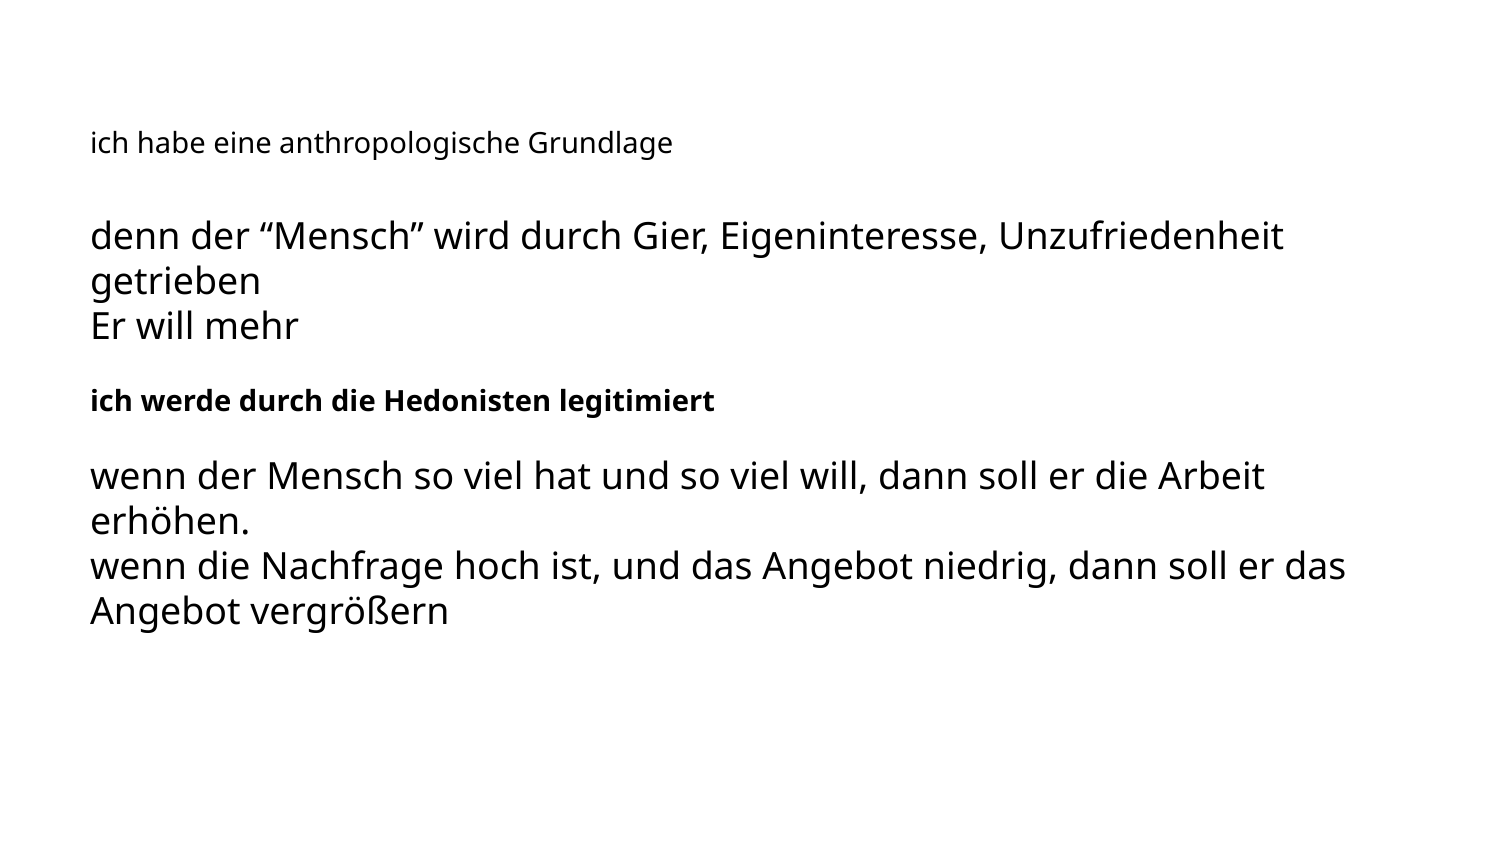

# ich habe eine anthropologische Grundlage
denn der “Mensch” wird durch Gier, Eigeninteresse, Unzufriedenheit getrieben
Er will mehr
ich werde durch die Hedonisten legitimiert
wenn der Mensch so viel hat und so viel will, dann soll er die Arbeit erhöhen.
wenn die Nachfrage hoch ist, und das Angebot niedrig, dann soll er das Angebot vergrößern